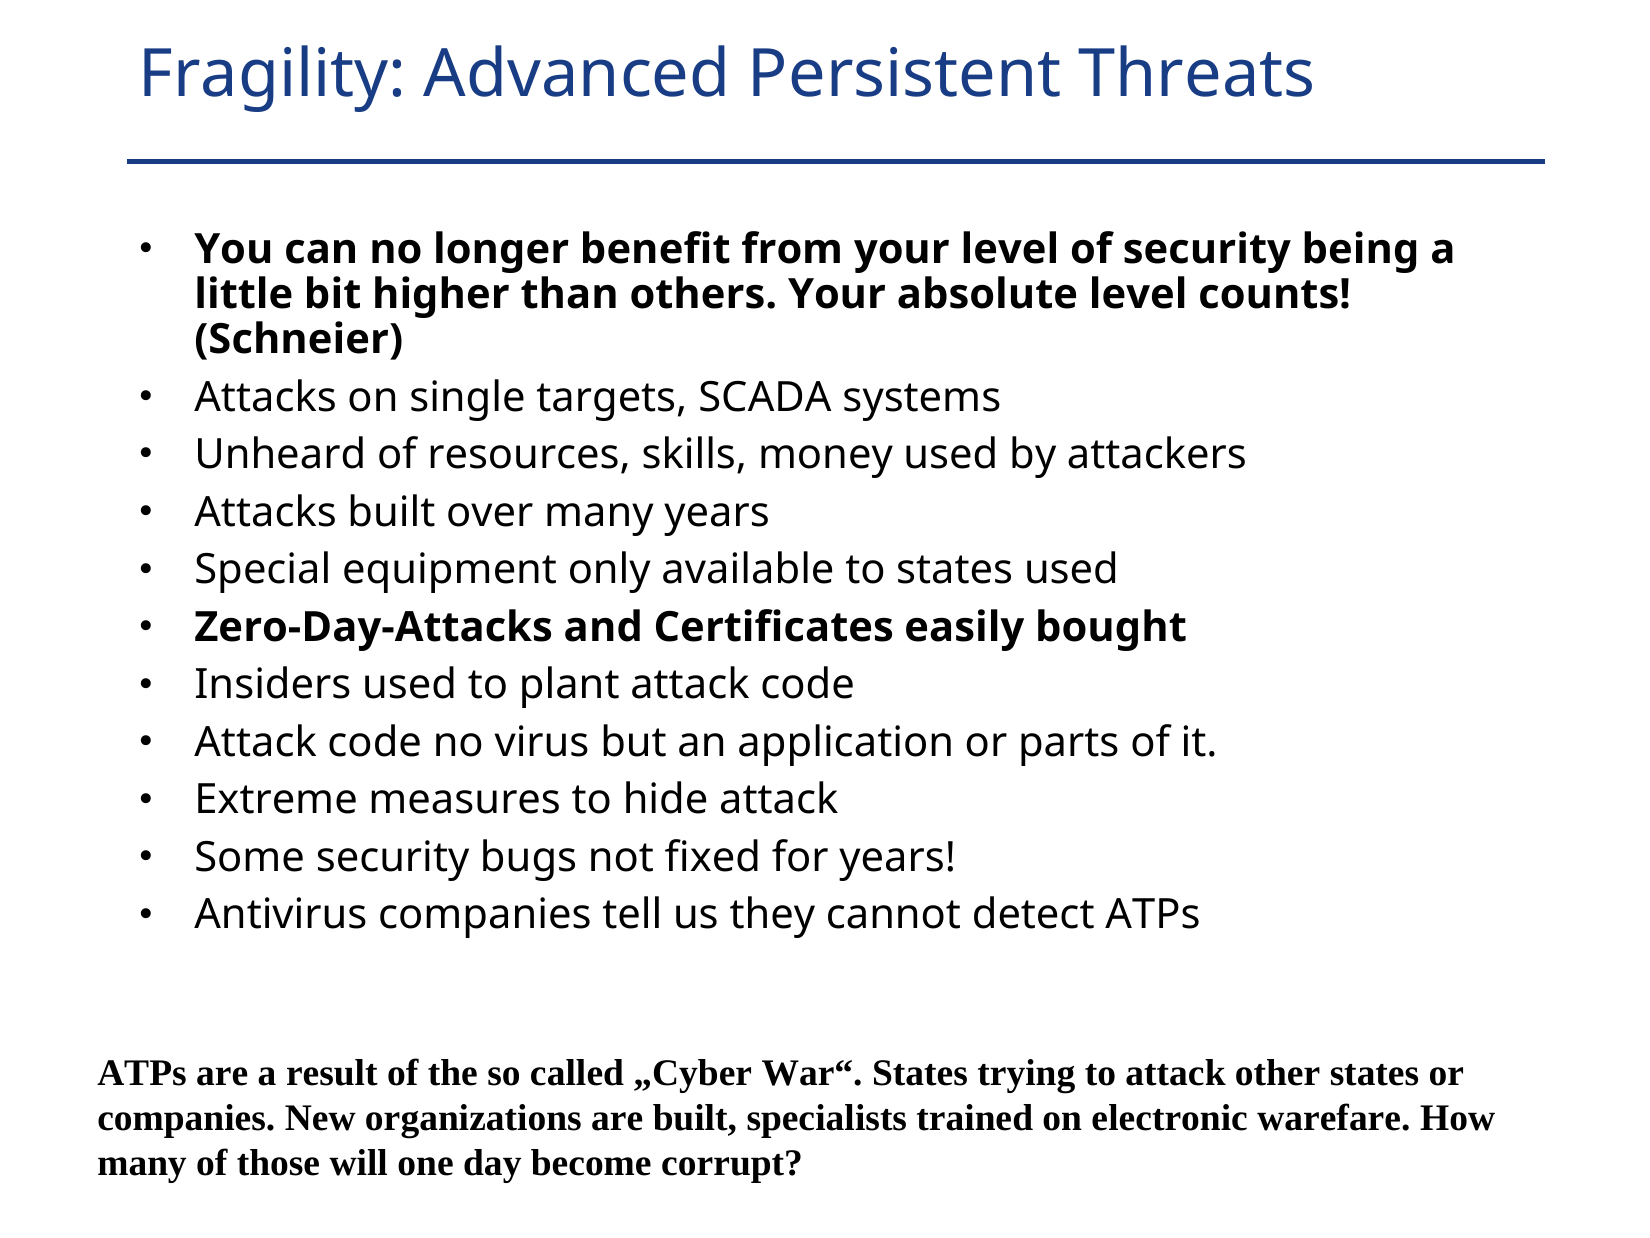

# Fragility: Advanced Persistent Threats
You can no longer benefit from your level of security being a little bit higher than others. Your absolute level counts! (Schneier)
Attacks on single targets, SCADA systems
Unheard of resources, skills, money used by attackers
Attacks built over many years
Special equipment only available to states used
Zero-Day-Attacks and Certificates easily bought
Insiders used to plant attack code
Attack code no virus but an application or parts of it.
Extreme measures to hide attack
Some security bugs not fixed for years!
Antivirus companies tell us they cannot detect ATPs
ATPs are a result of the so called „Cyber War“. States trying to attack other states or companies. New organizations are built, specialists trained on electronic warefare. How many of those will one day become corrupt?